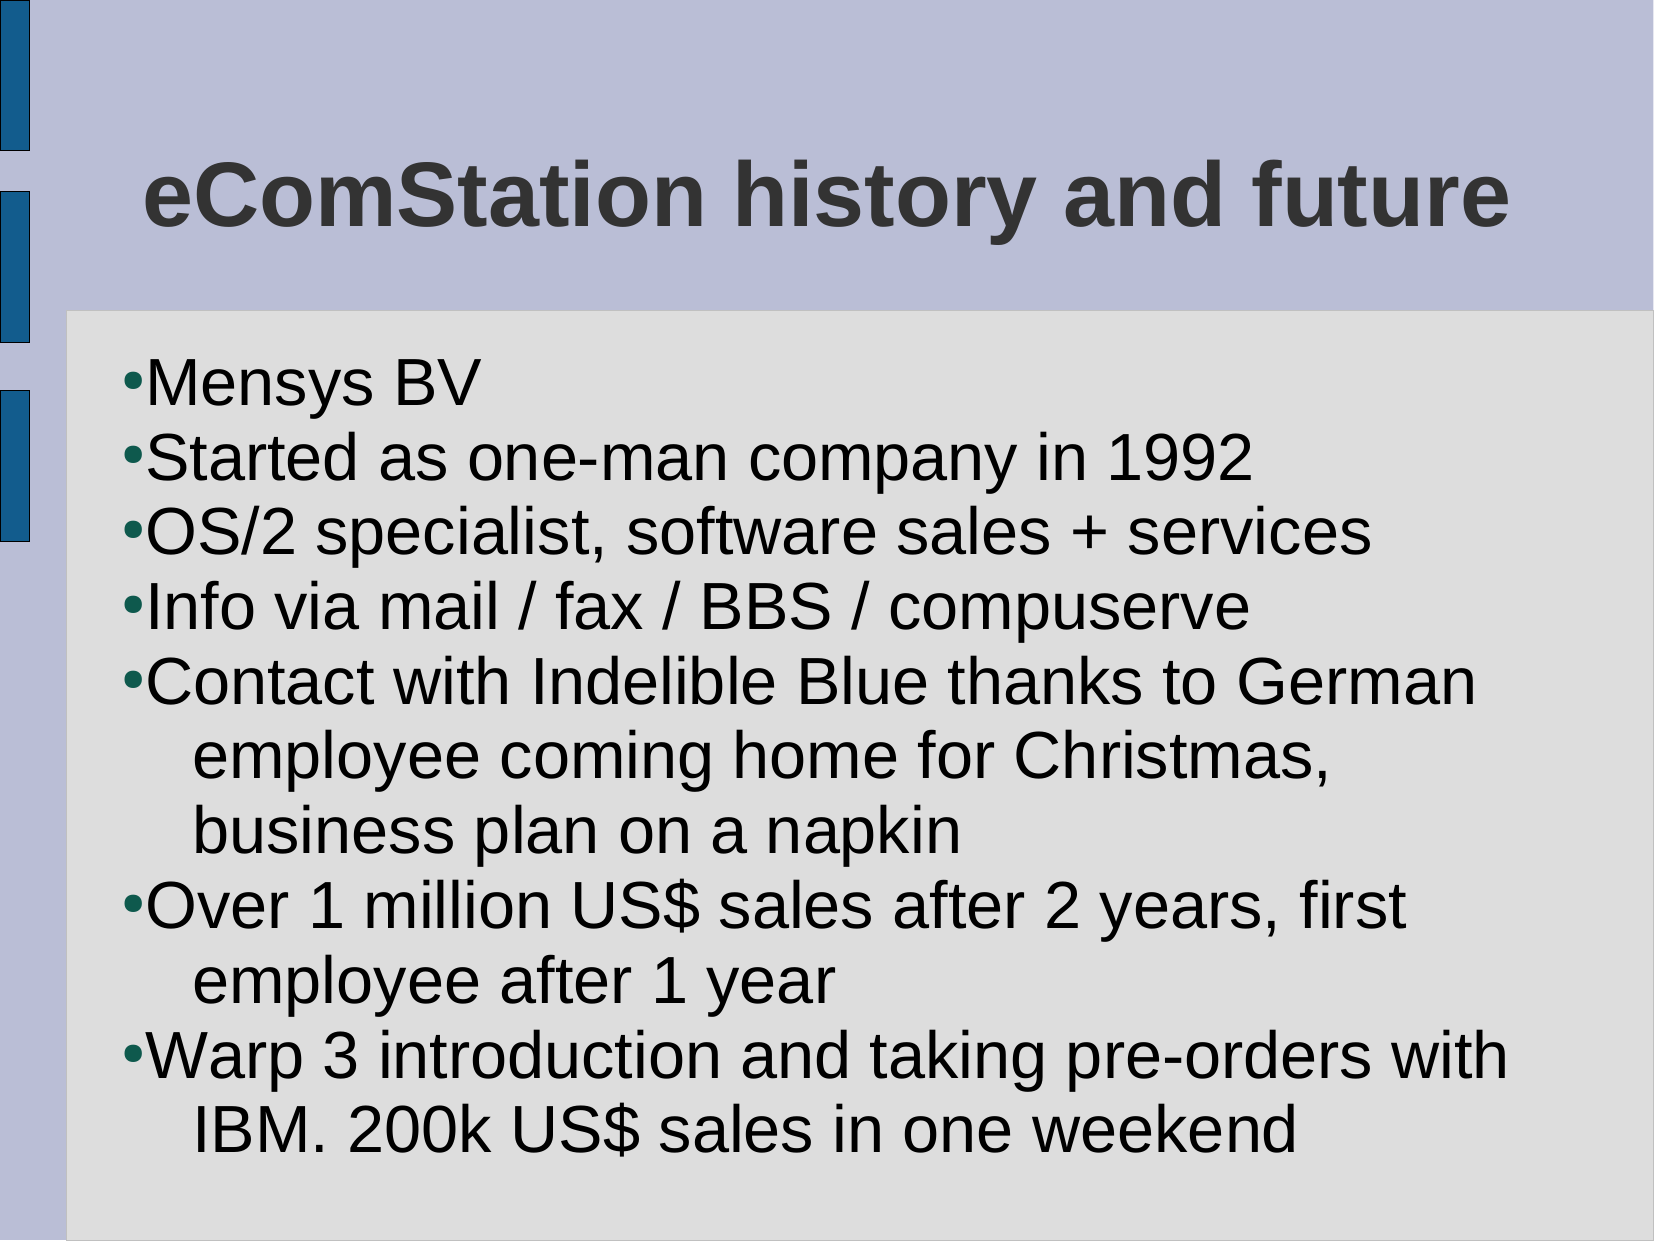

# eComStation history and future
Mensys BV
Started as one-man company in 1992
OS/2 specialist, software sales + services
Info via mail / fax / BBS / compuserve
Contact with Indelible Blue thanks to German employee coming home for Christmas, business plan on a napkin
Over 1 million US$ sales after 2 years, first employee after 1 year
Warp 3 introduction and taking pre-orders with IBM. 200k US$ sales in one weekend